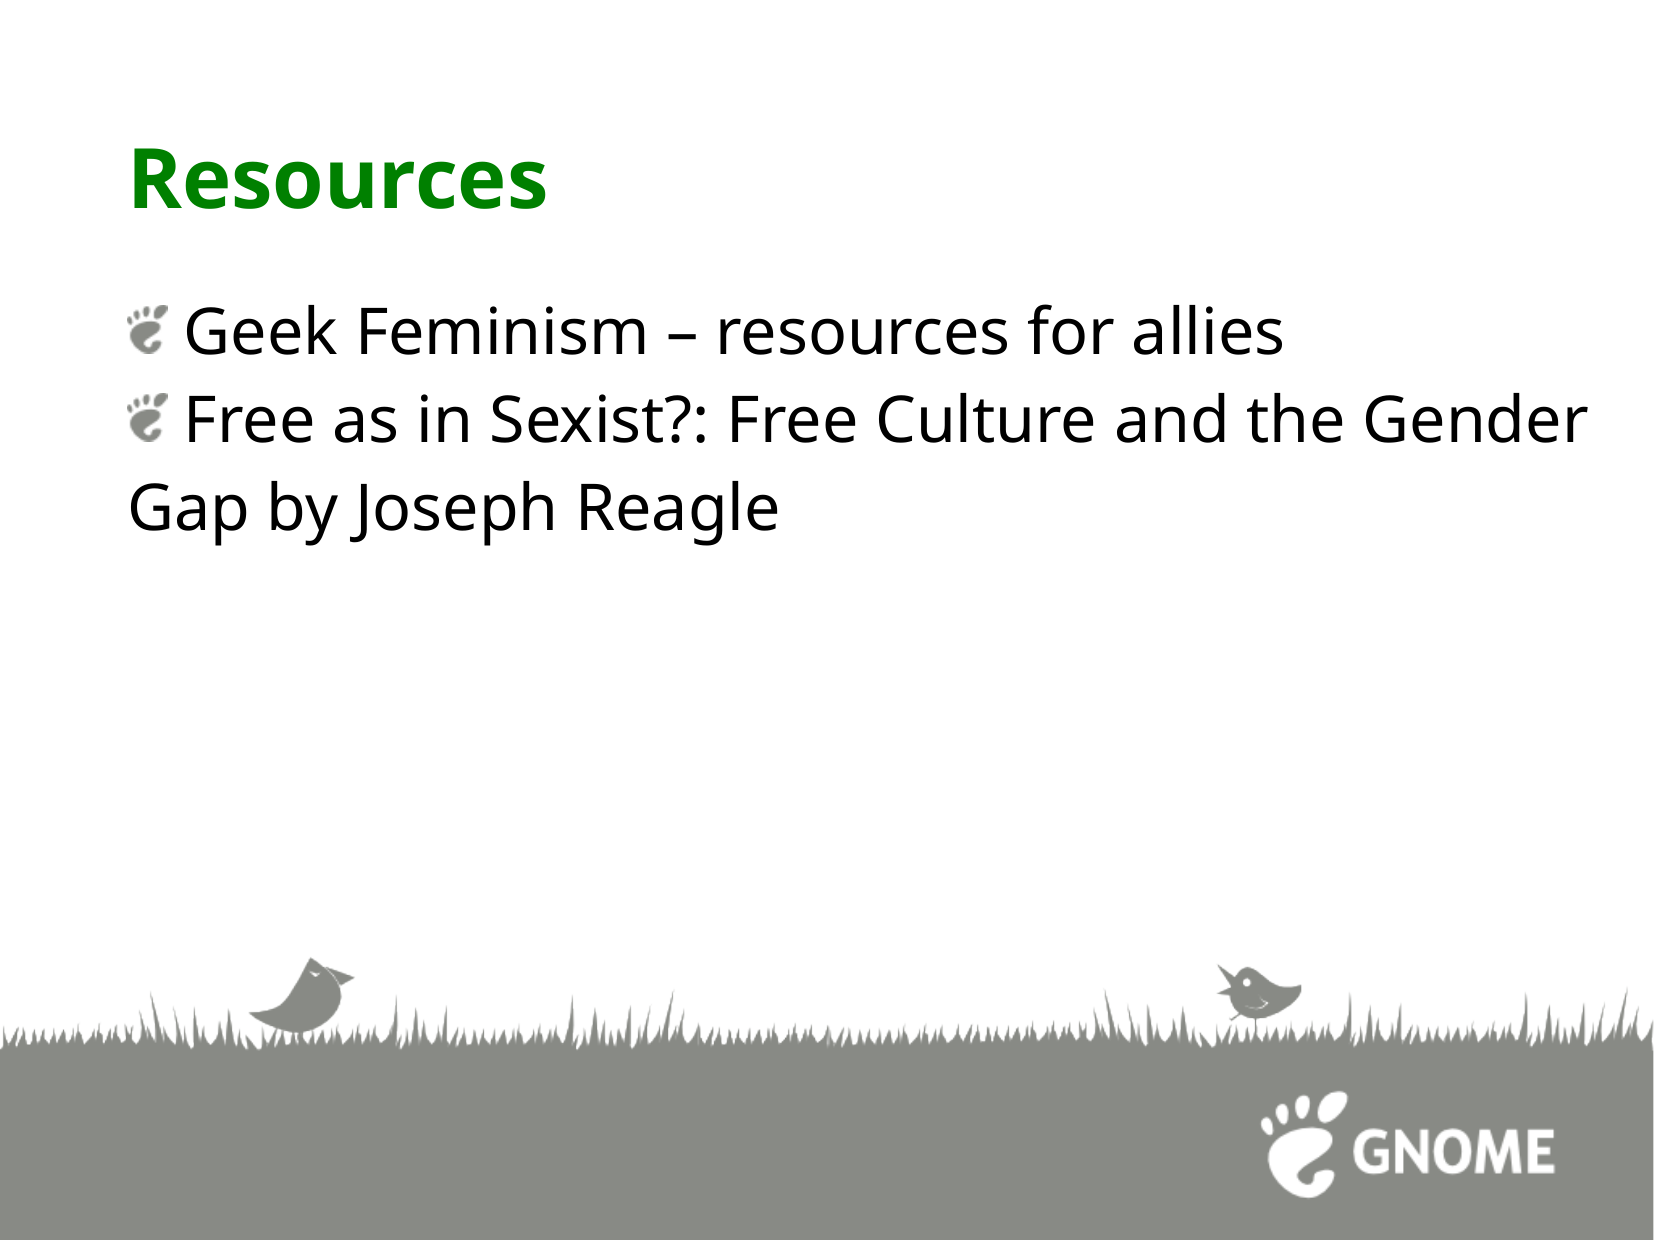

Resources
 Geek Feminism – resources for allies
 Free as in Sexist?: Free Culture and the Gender Gap by Joseph Reagle